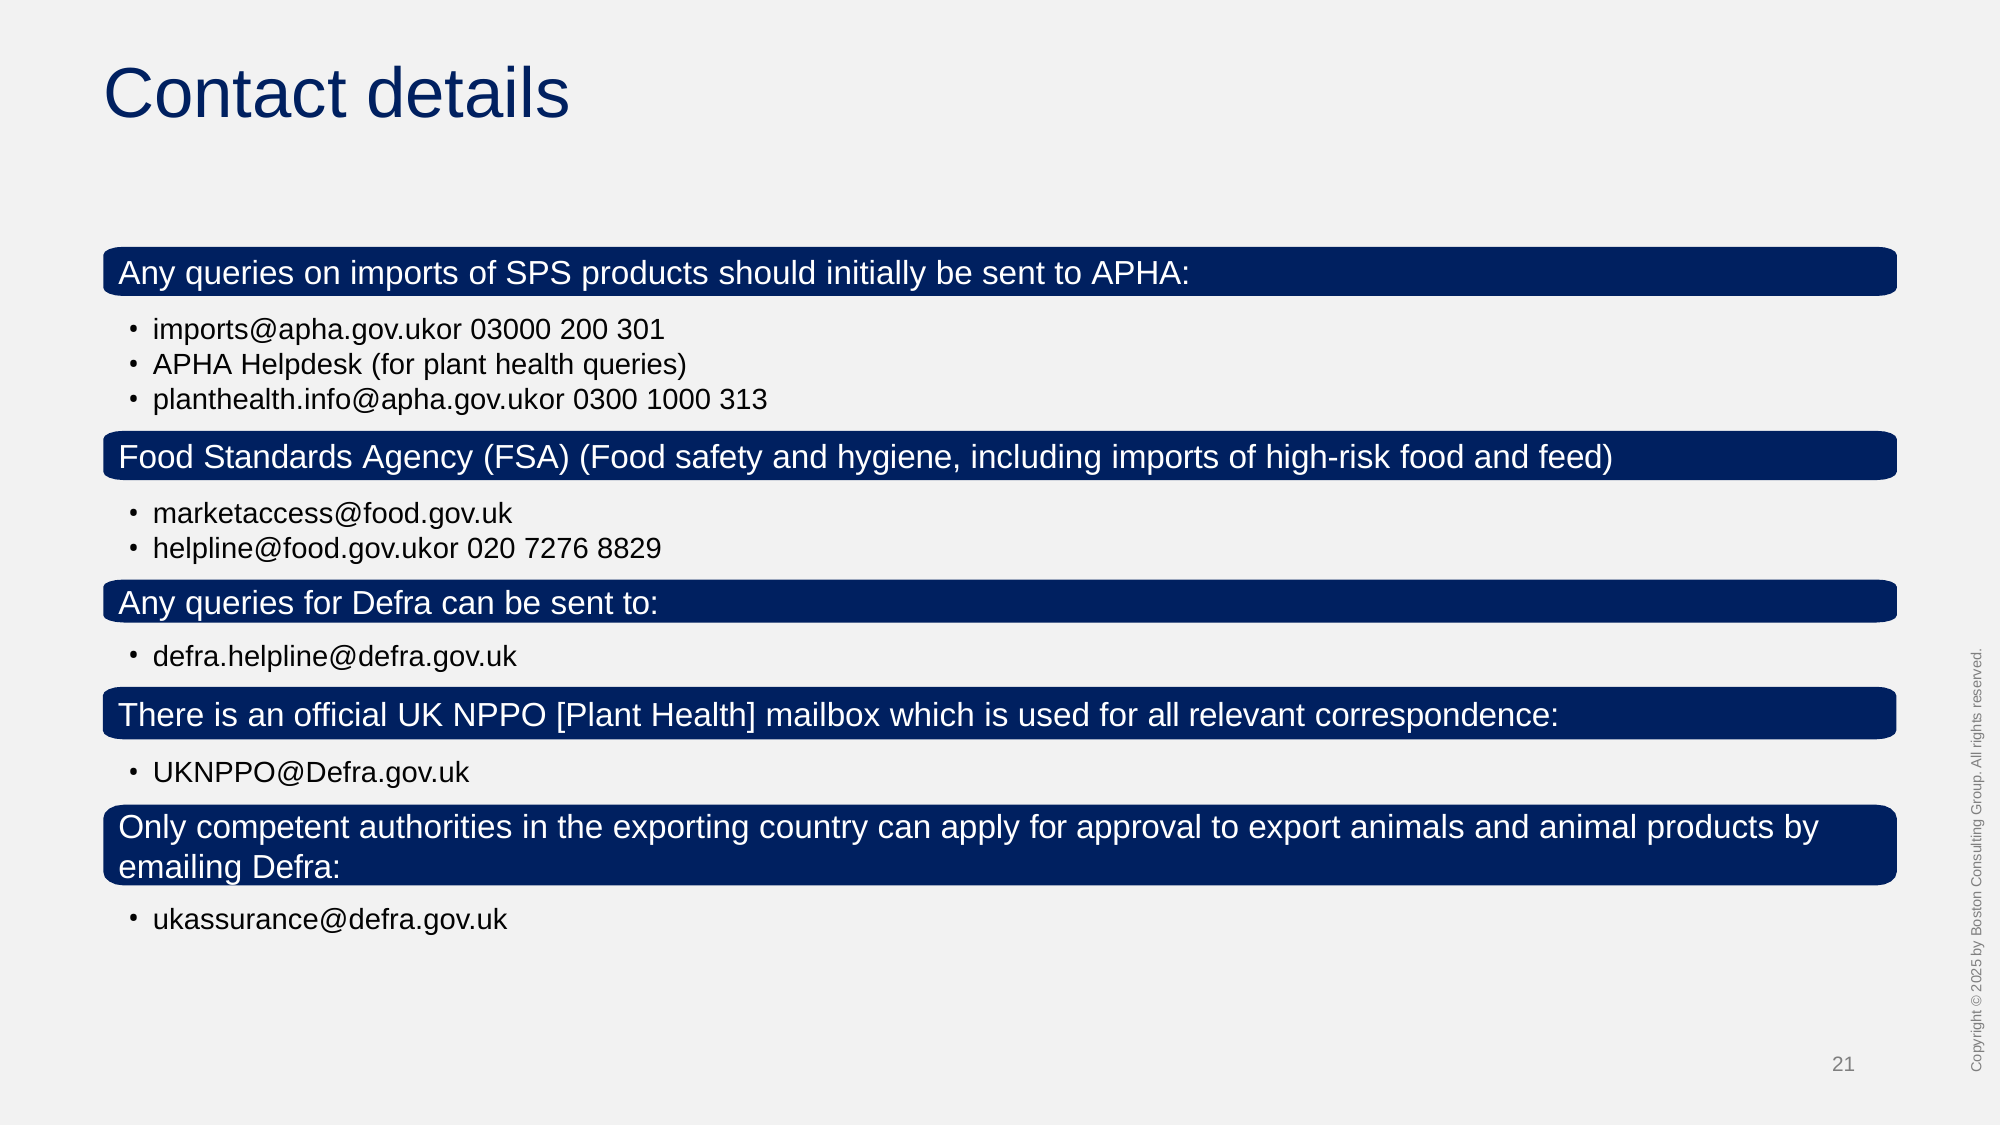

# Contact details
Any queries on imports of SPS products should initially be sent to APHA:
imports@apha.gov.ukor 03000 200 301
APHA Helpdesk (for plant health queries)
planthealth.info@apha.gov.ukor 0300 1000 313
Food Standards Agency (FSA) (Food safety and hygiene, including imports of high-risk food and feed)
marketaccess@food.gov.uk
helpline@food.gov.ukor 020 7276 8829
Any queries for Defra can be sent to:
defra.helpline@defra.gov.uk
There is an official UK NPPO [Plant Health] mailbox which is used for all relevant correspondence:
UKNPPO@Defra.gov.uk
Only competent authorities in the exporting country can apply for approval to export animals and animal products by emailing Defra:
ukassurance@defra.gov.uk